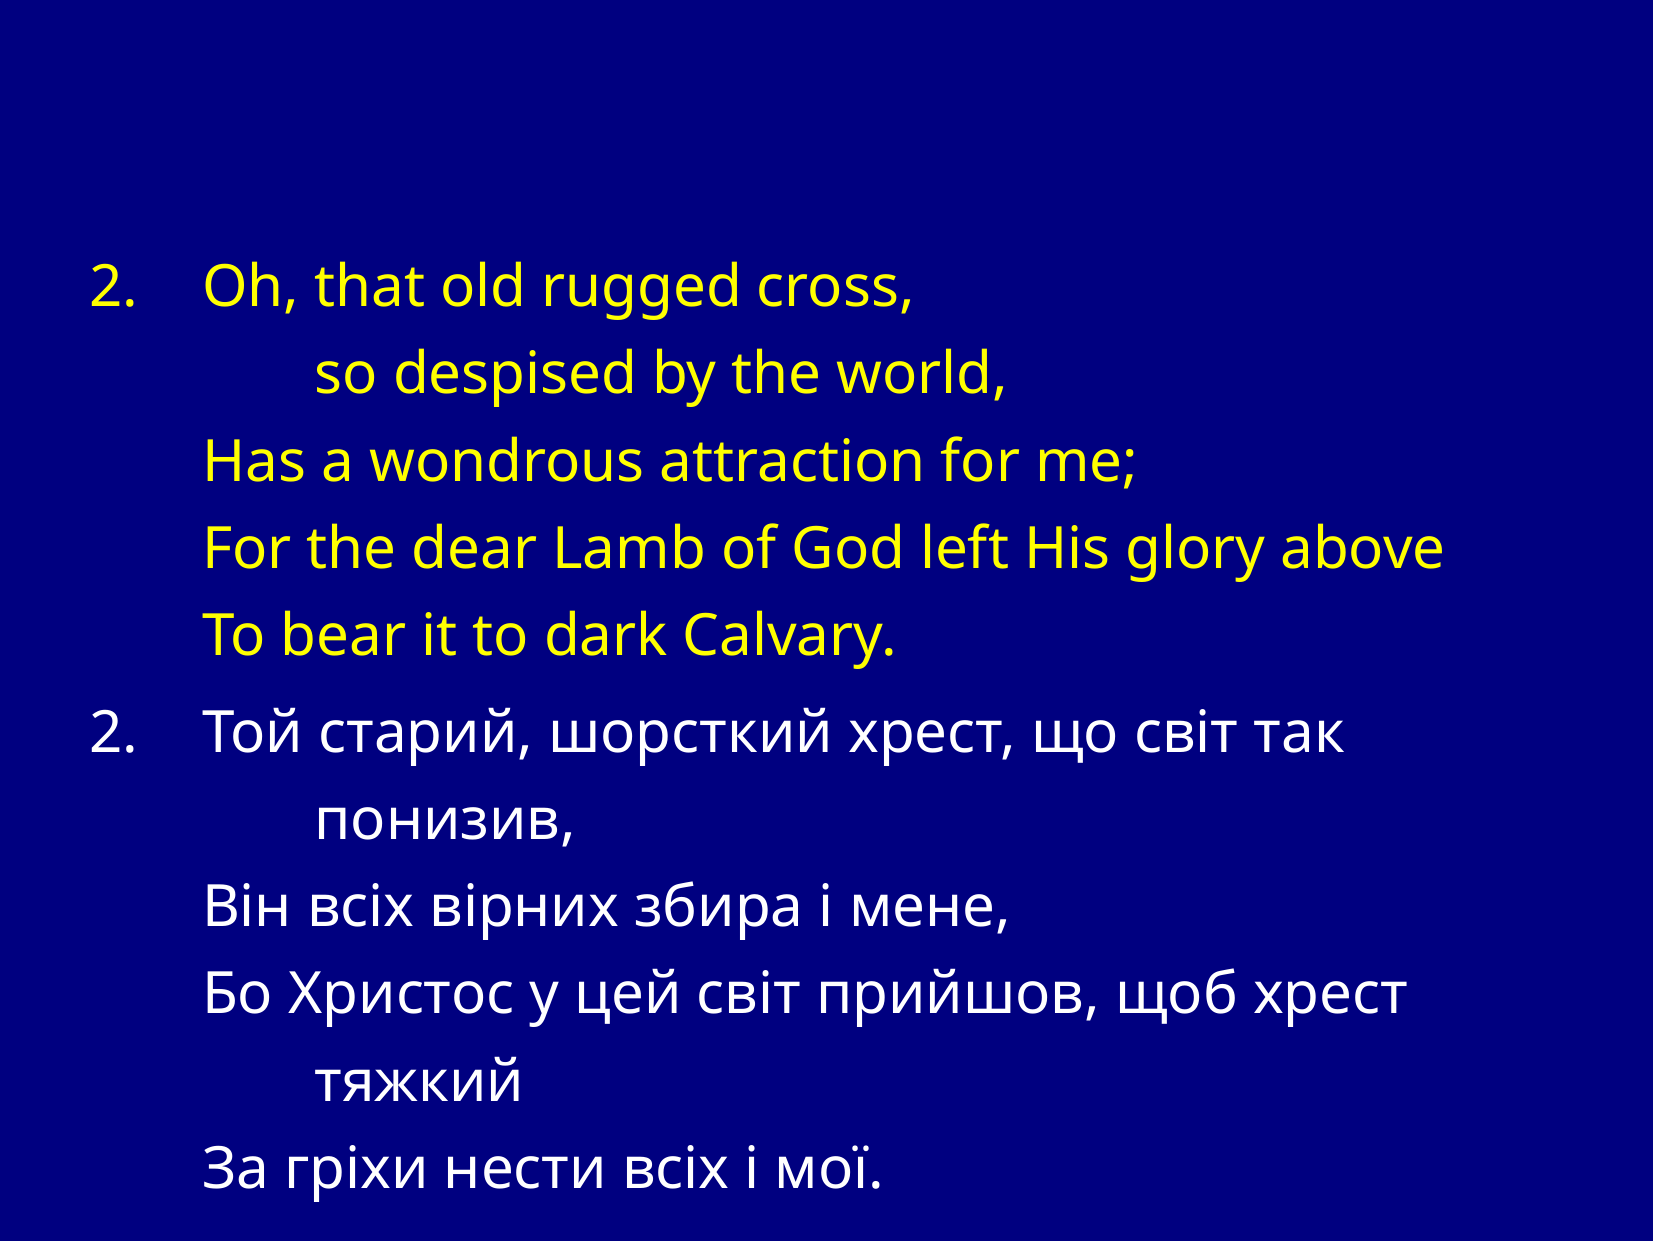

2.	Oh, that old rugged cross,
		so despised by the world,
	Has a wondrous attraction for me;
	For the dear Lamb of God left His glory above
	To bear it to dark Calvary.
2.	Той старий, шорсткий хрест, що світ так
		понизив,
	Він всіх вірних збира і мене,
	Бо Христос у цей світ прийшов, щоб хрест
		тяжкий
	За гріхи нести всіх і мої.